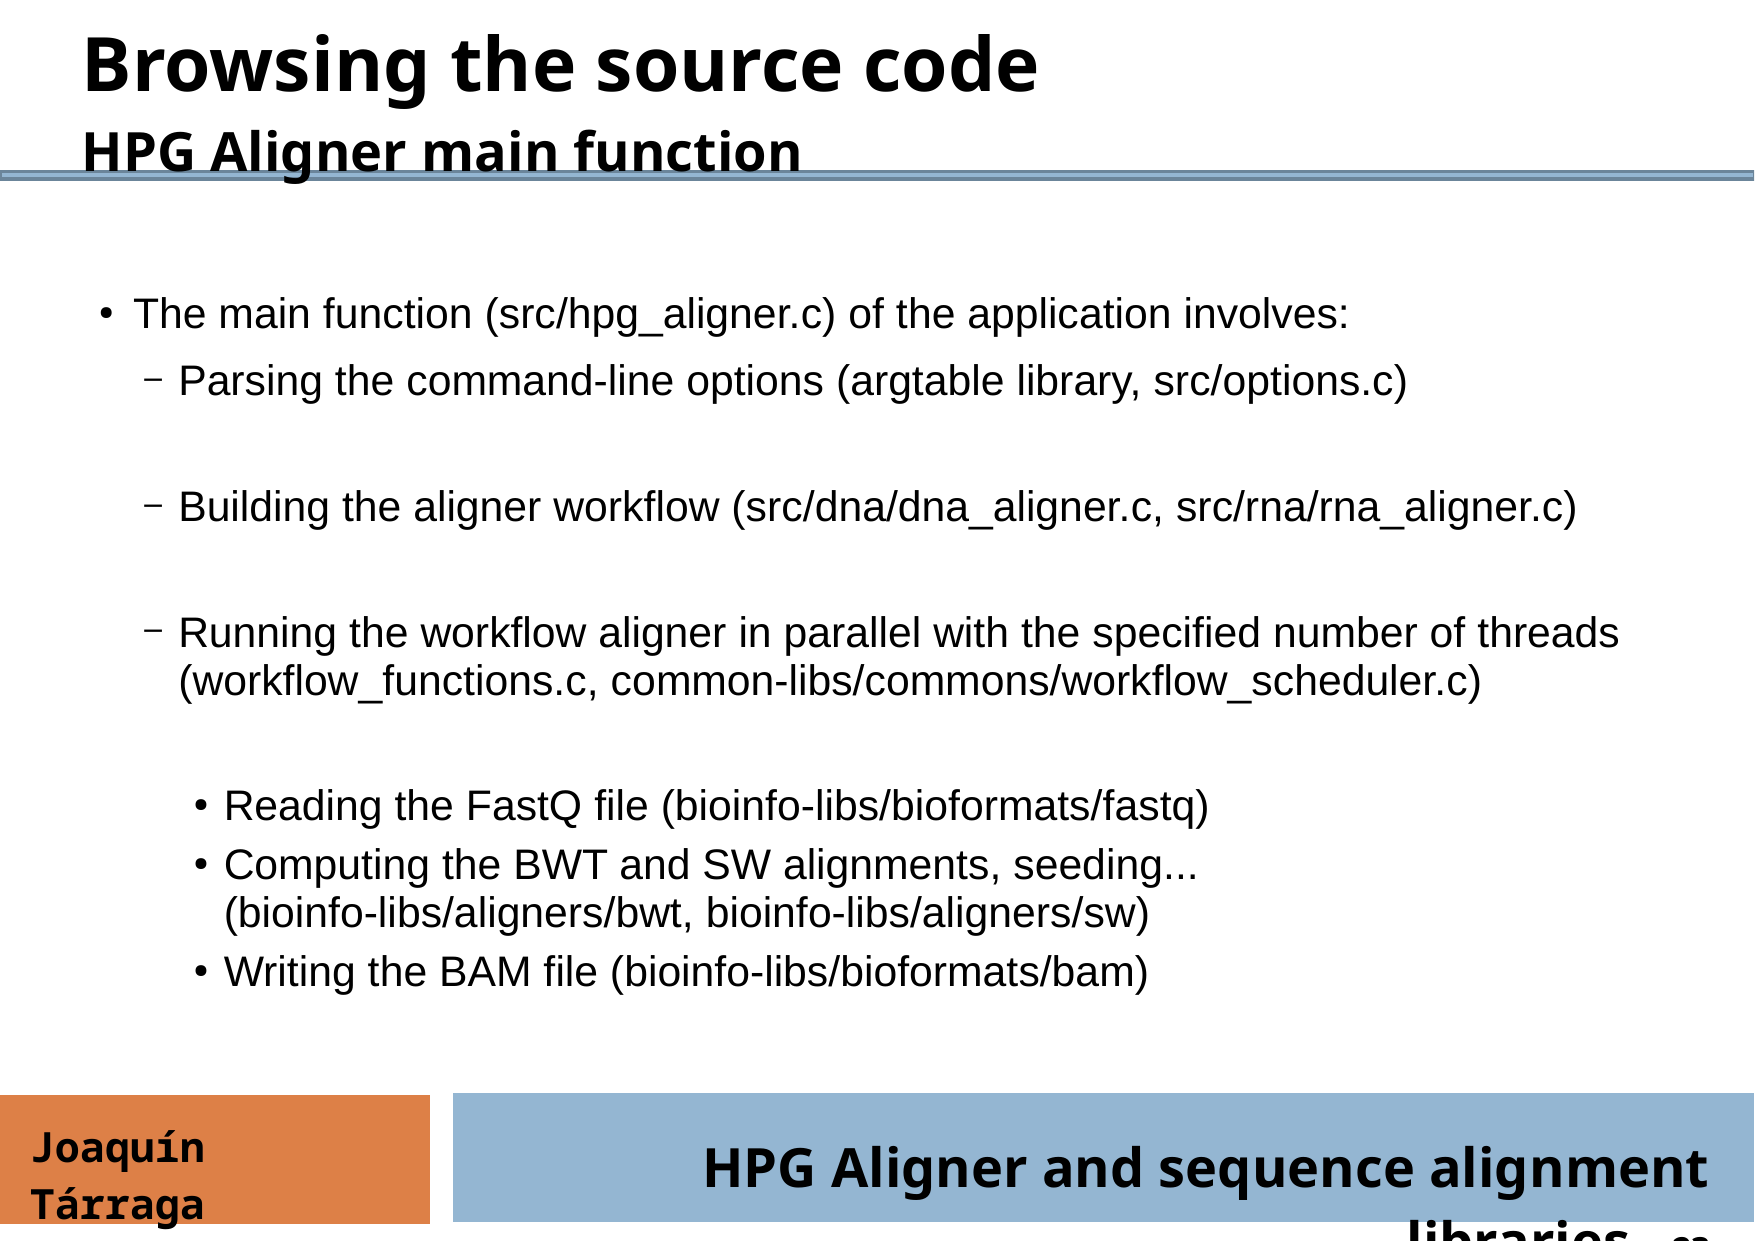

Browsing the source code
HPG Aligner main function
# The main function (src/hpg_aligner.c) of the application involves:
Parsing the command-line options (argtable library, src/options.c)
Building the aligner workflow (src/dna/dna_aligner.c, src/rna/rna_aligner.c)
Running the workflow aligner in parallel with the specified number of threads (workflow_functions.c, common-libs/commons/workflow_scheduler.c)
Reading the FastQ file (bioinfo-libs/bioformats/fastq)
Computing the BWT and SW alignments, seeding... (bioinfo-libs/aligners/bwt, bioinfo-libs/aligners/sw)
Writing the BAM file (bioinfo-libs/bioformats/bam)
Joaquín Tárraga
jtarraga@cipf.es
HPG Aligner and sequence alignment libraries 23